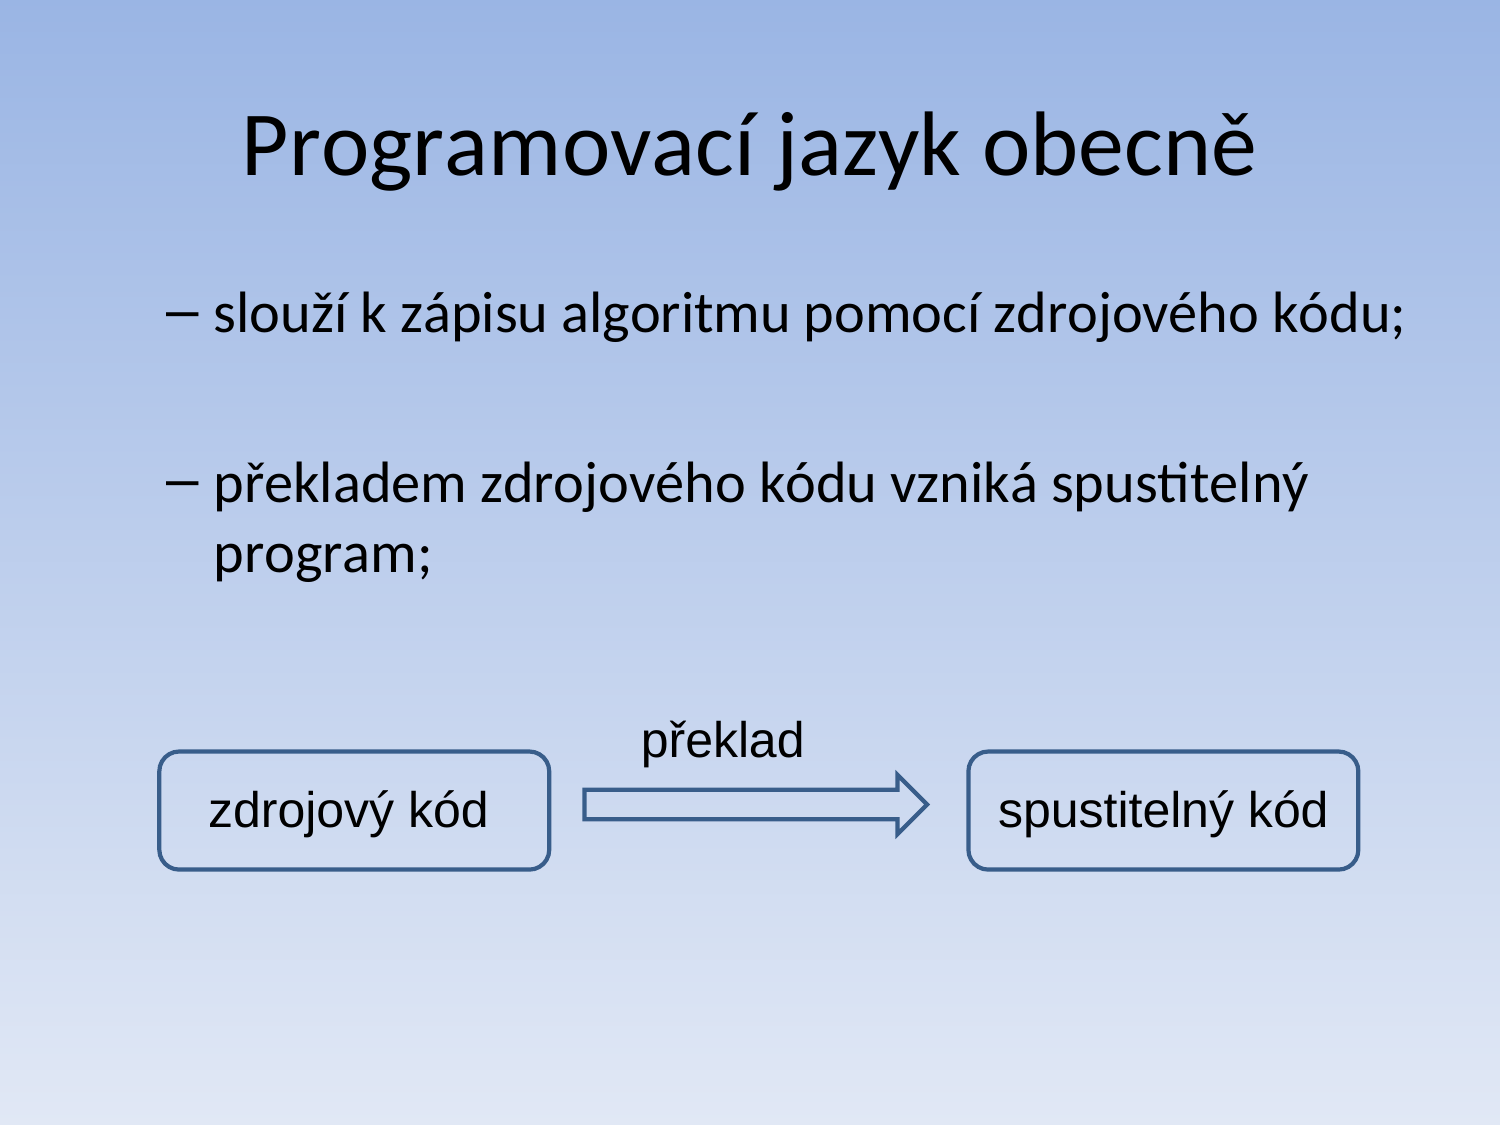

# Programovací jazyk obecně
slouží k zápisu algoritmu pomocí zdrojového kódu;
překladem zdrojového kódu vzniká spustitelný program;
překlad
zdrojový kód
spustitelný kód